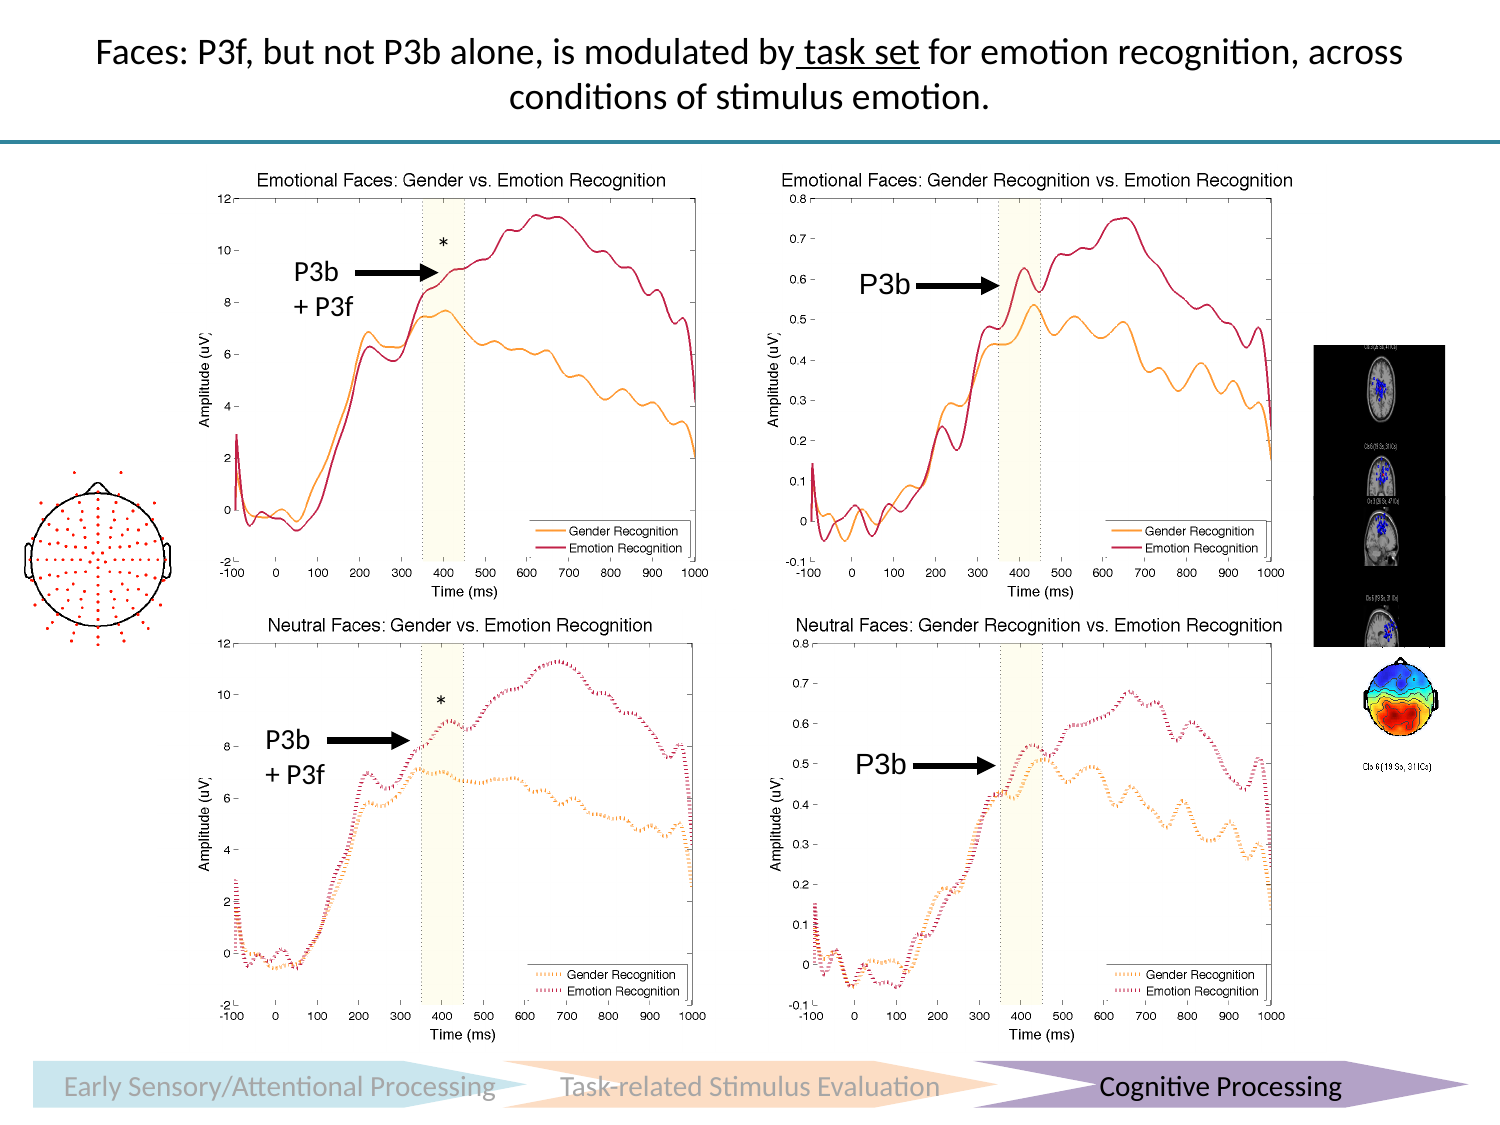

# Faces: P3f, but not P3b alone, is modulated by task set for emotion recognition, across conditions of stimulus emotion.
P3b
*
P3b
+ P3f
P3b
*
P3b
+ P3f
Early Sensory/Attentional Processing
Task-related Stimulus Evaluation
Cognitive Processing